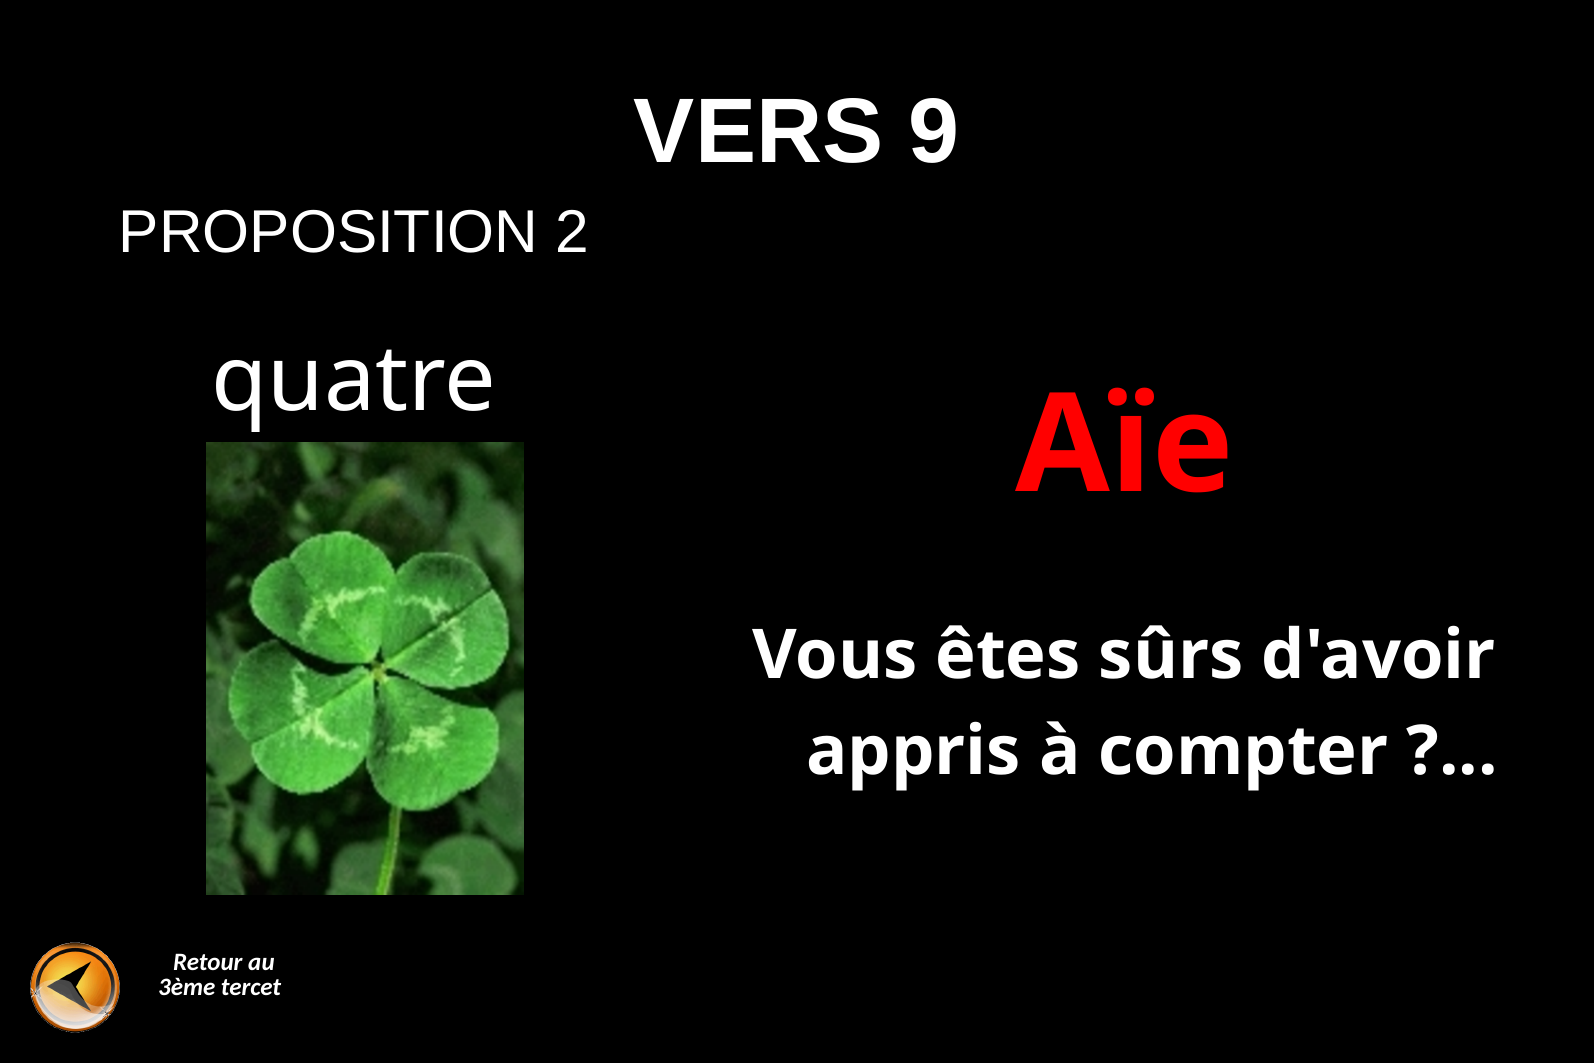

# VERS 9
PROPOSITION 2
quatre
Aïe
Vous êtes sûrs d'avoir appris à compter ?...
Retour au 3ème tercet